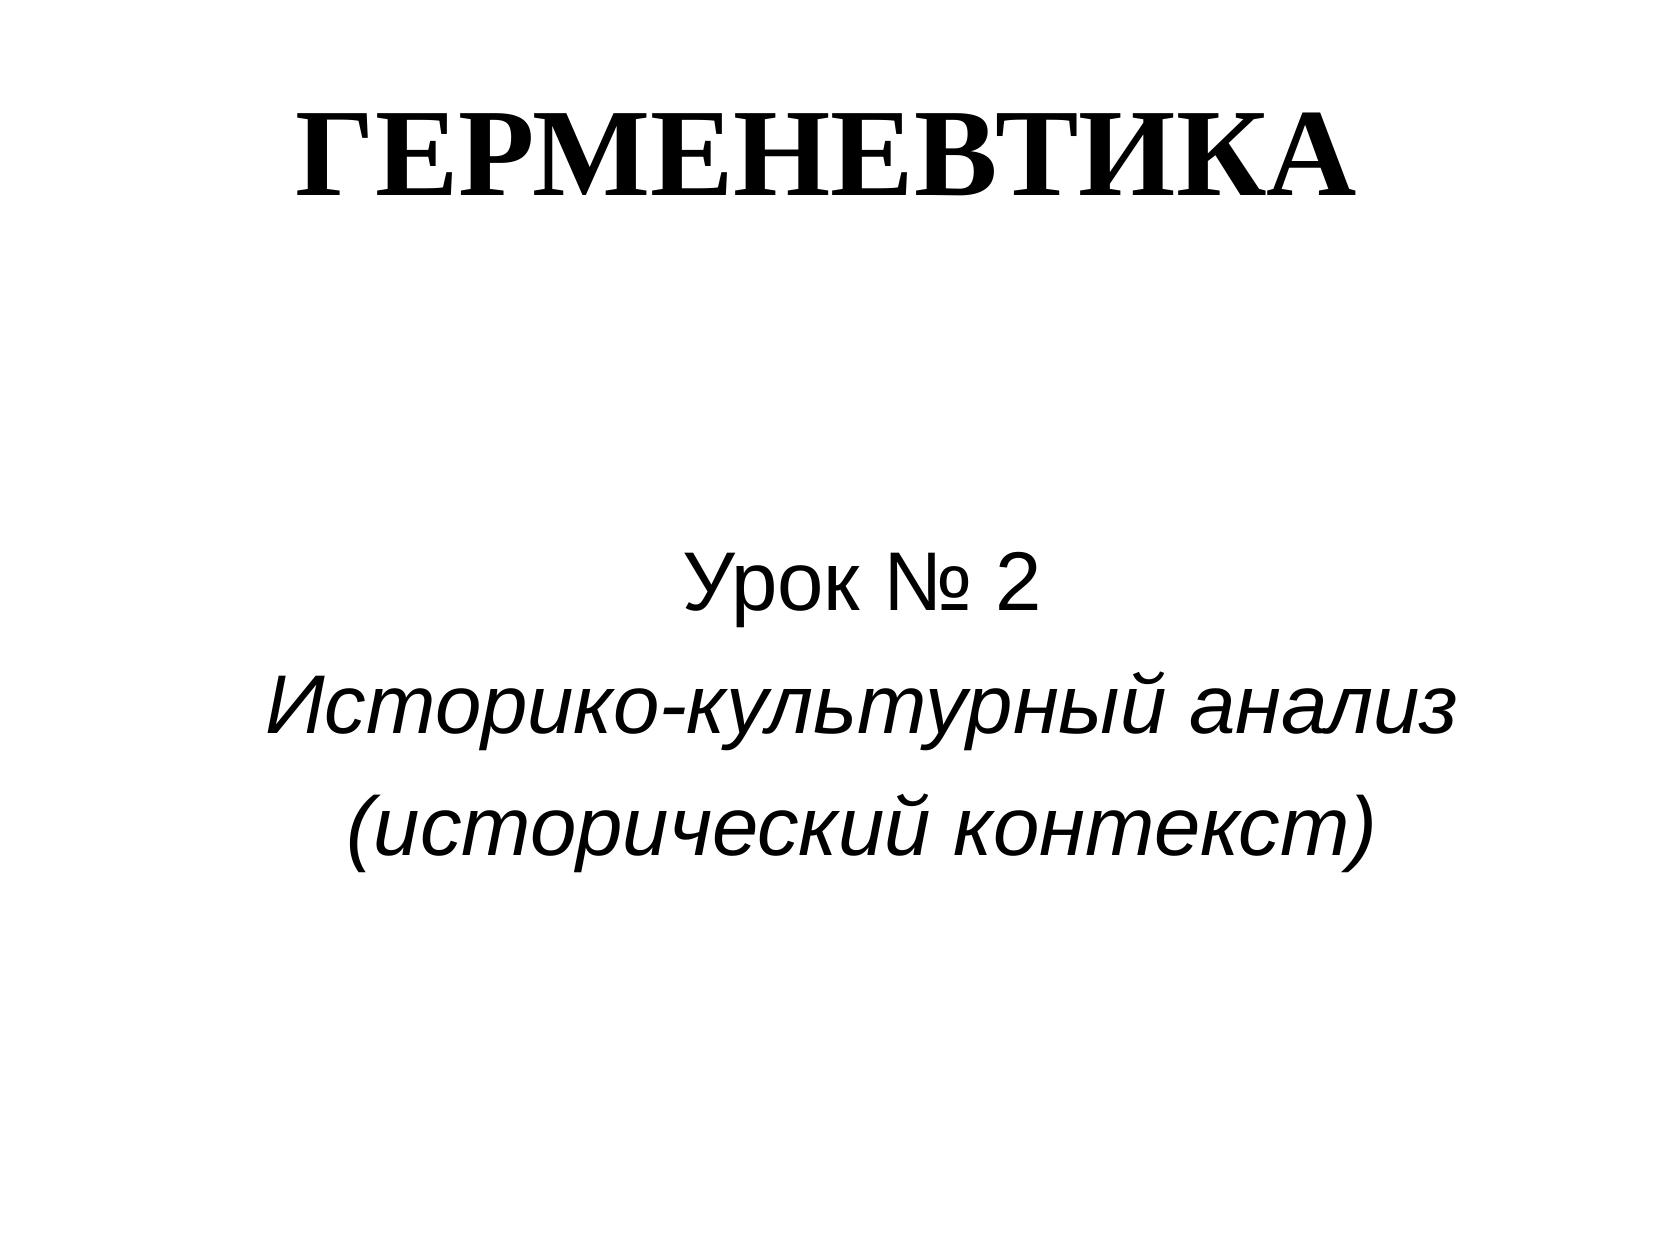

# ГЕРМЕНЕВТИКА
Урок № 2
Историко-культурный анализ
(исторический контекст)